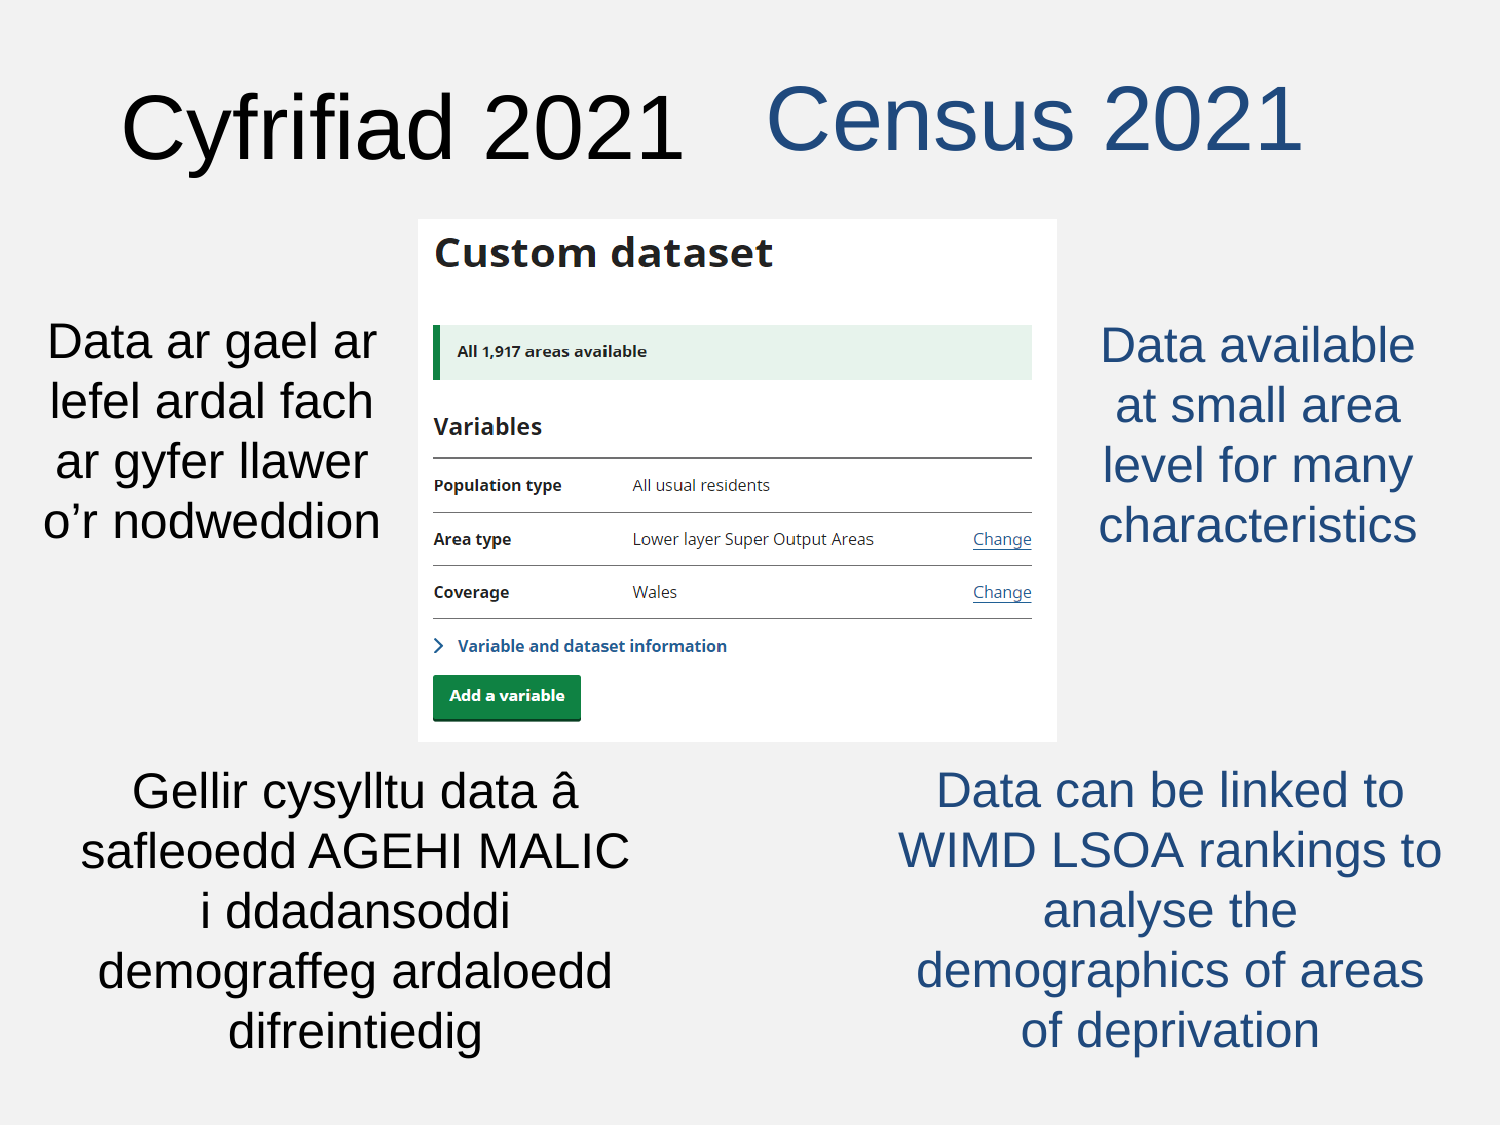

Census 2021
Cyfrifiad 2021
Data ar gael ar lefel ardal fach ar gyfer llawer o’r nodweddion
Data available at small area level for many characteristics
Data can be linked to WIMD LSOA rankings to analyse the demographics of areas of deprivation
Gellir cysylltu data â safleoedd AGEHI MALIC i ddadansoddi demograffeg ardaloedd difreintiedig